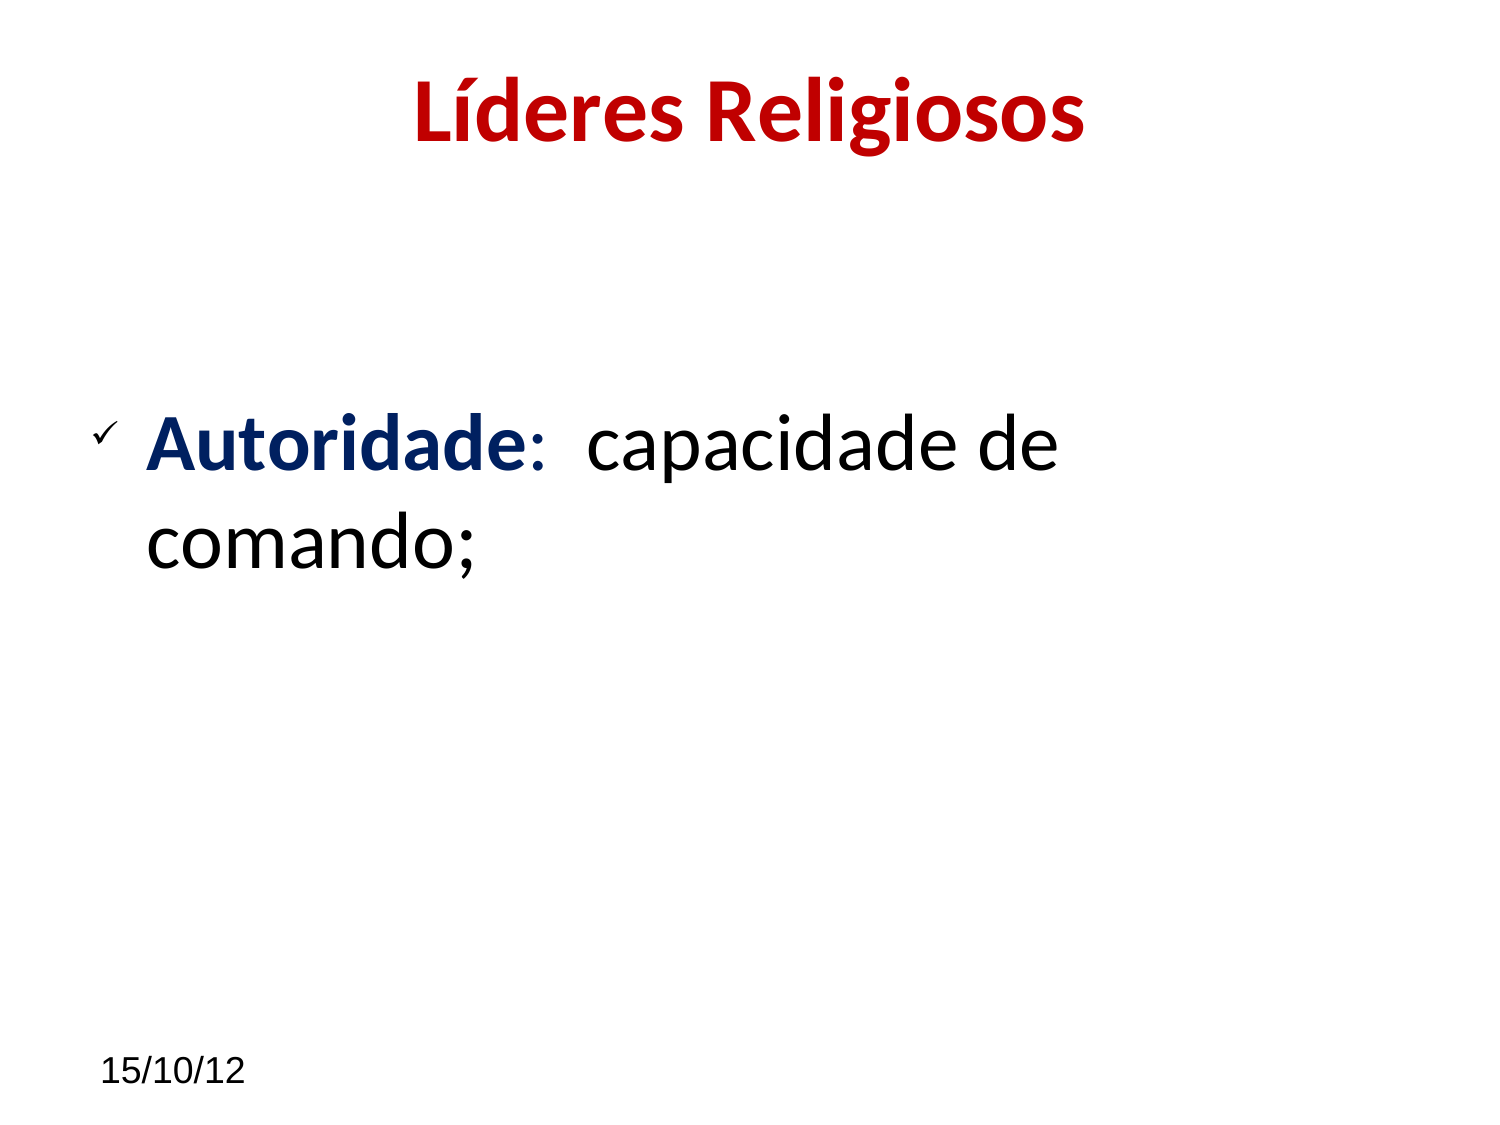

# Líderes Religiosos
Autoridade: capacidade de comando;